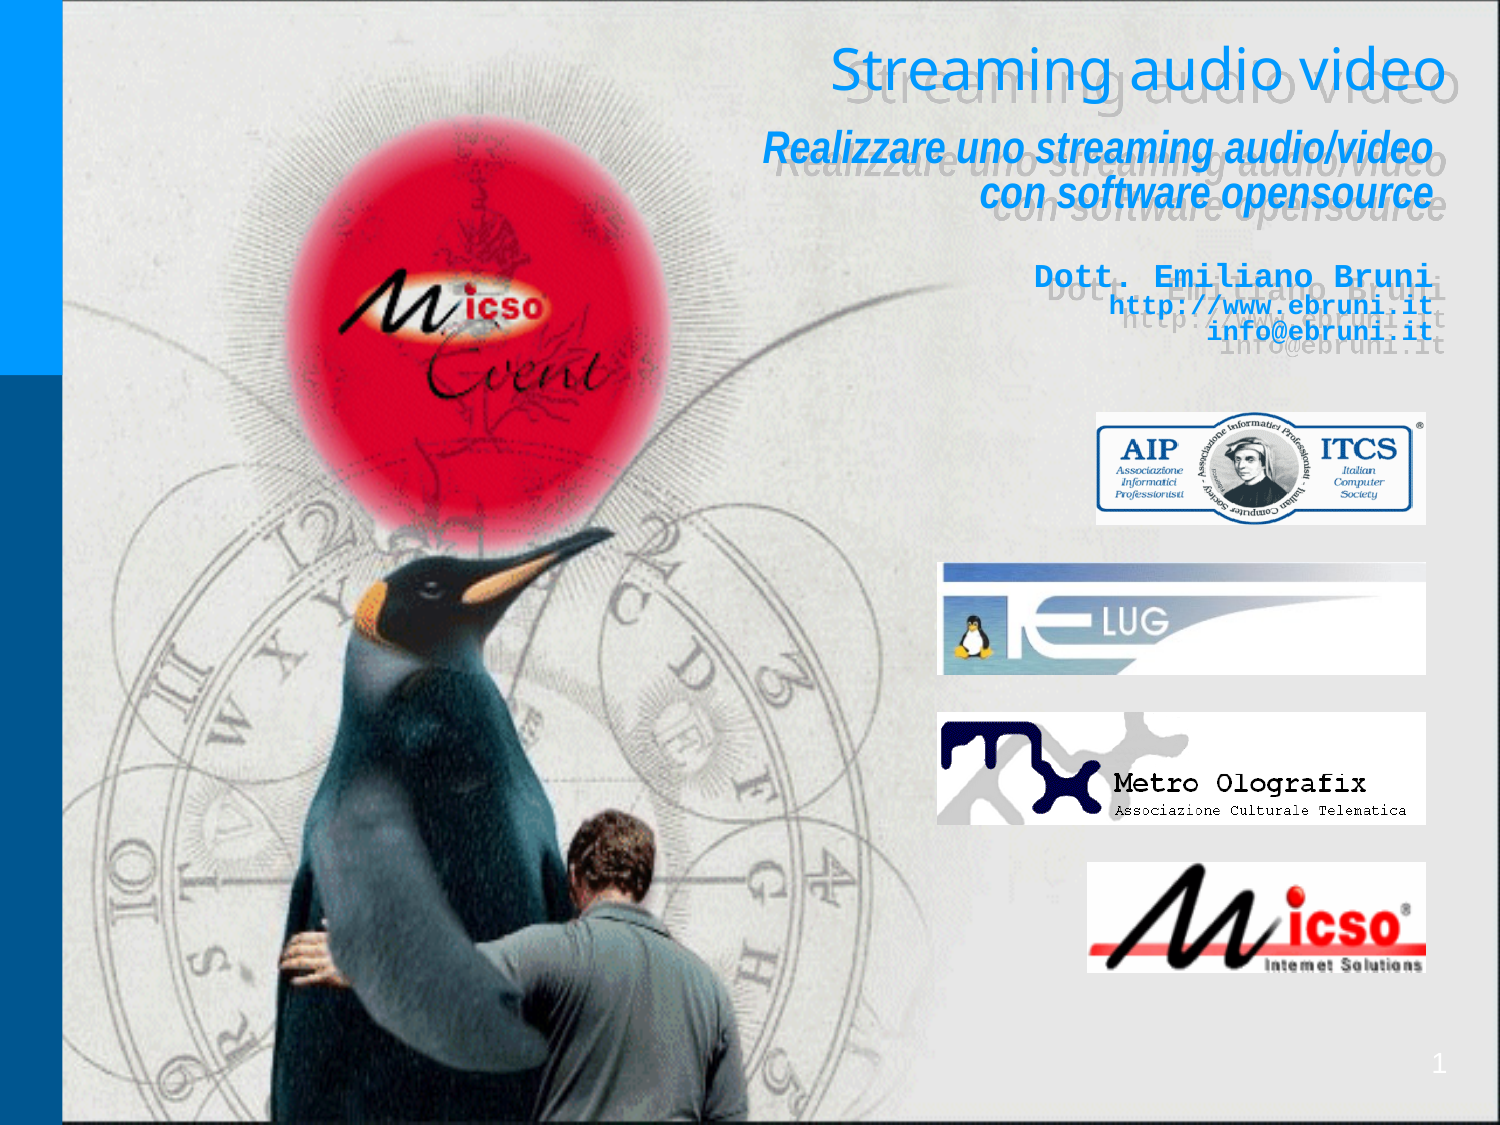

# Streaming audio video
Realizzare uno streaming audio/video con software opensource
Dott. Emiliano Bruni
http://www.ebruni.it
info@ebruni.it
1